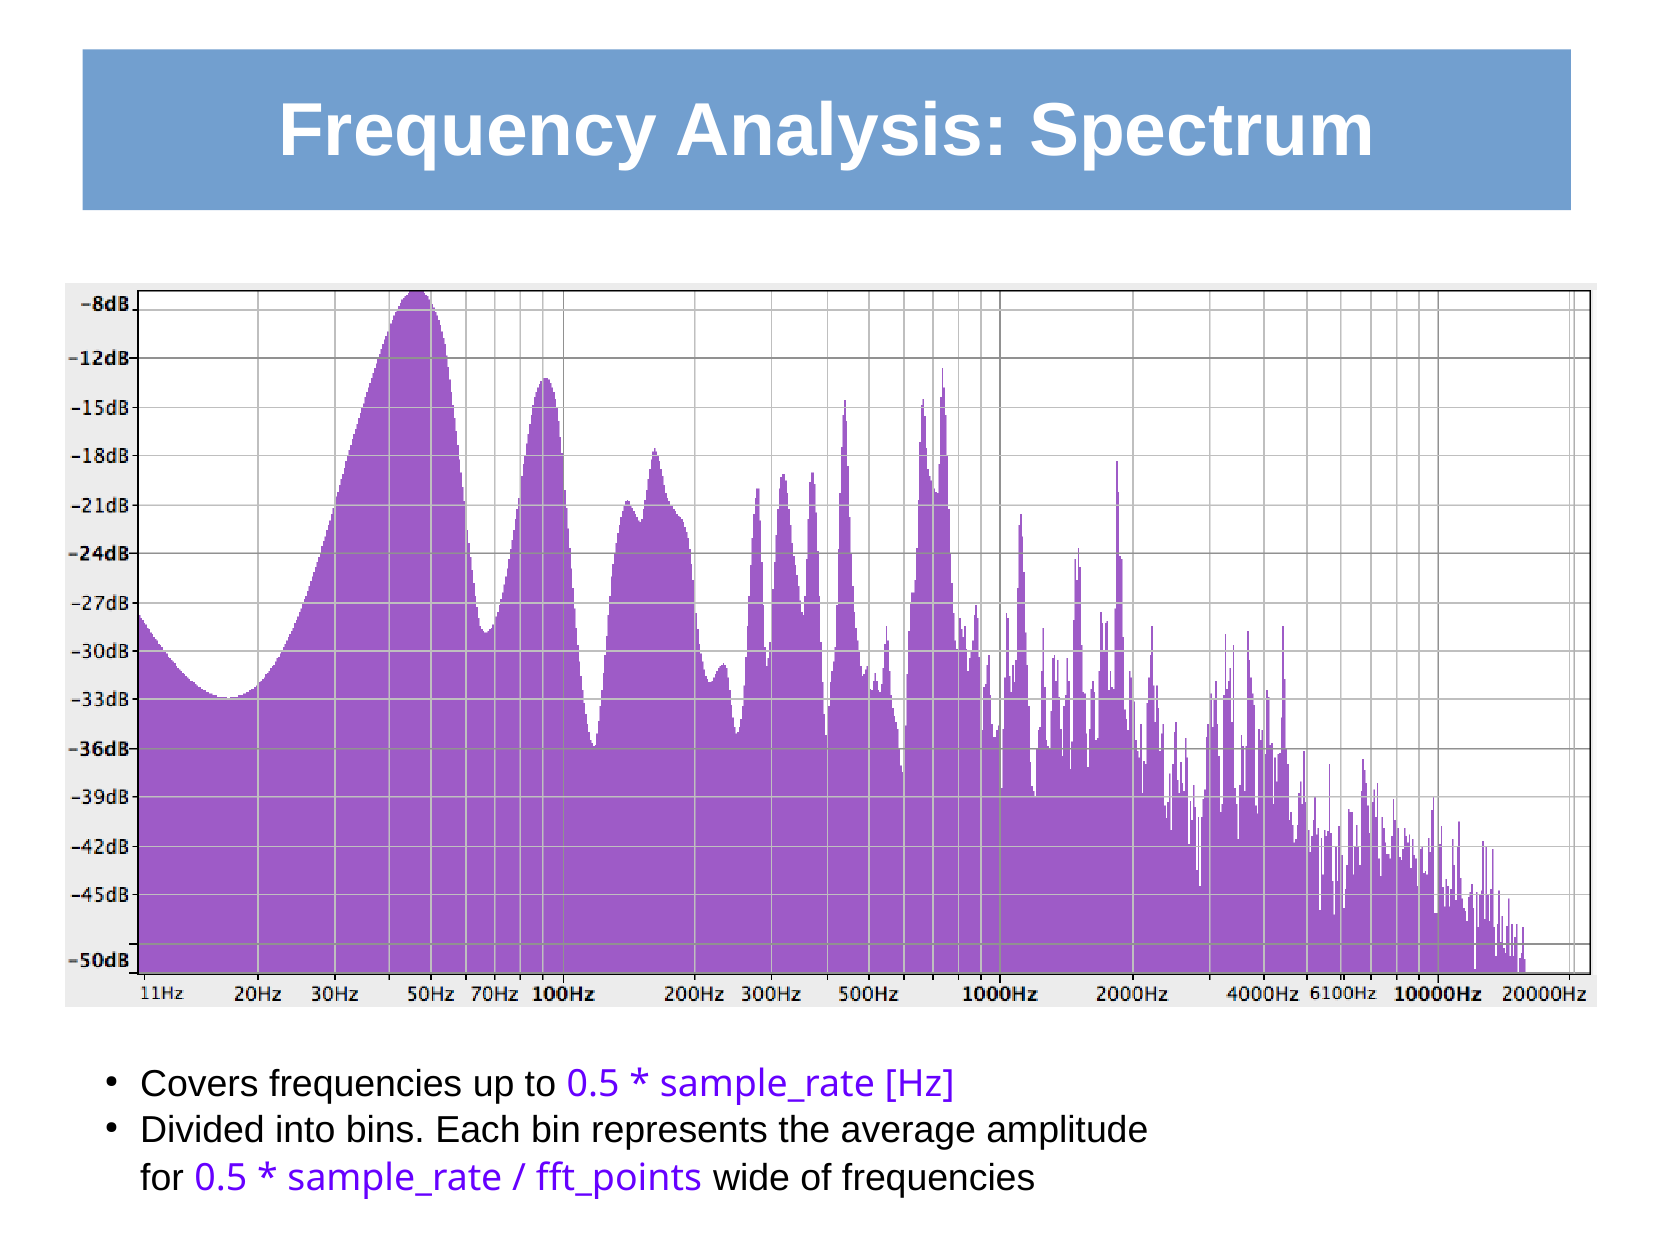

# Frequency Analysis: Spectrum
Covers frequencies up to 0.5 * sample_rate [Hz]
Divided into bins. Each bin represents the average amplitude
for 0.5 * sample_rate / fft_points wide of frequencies